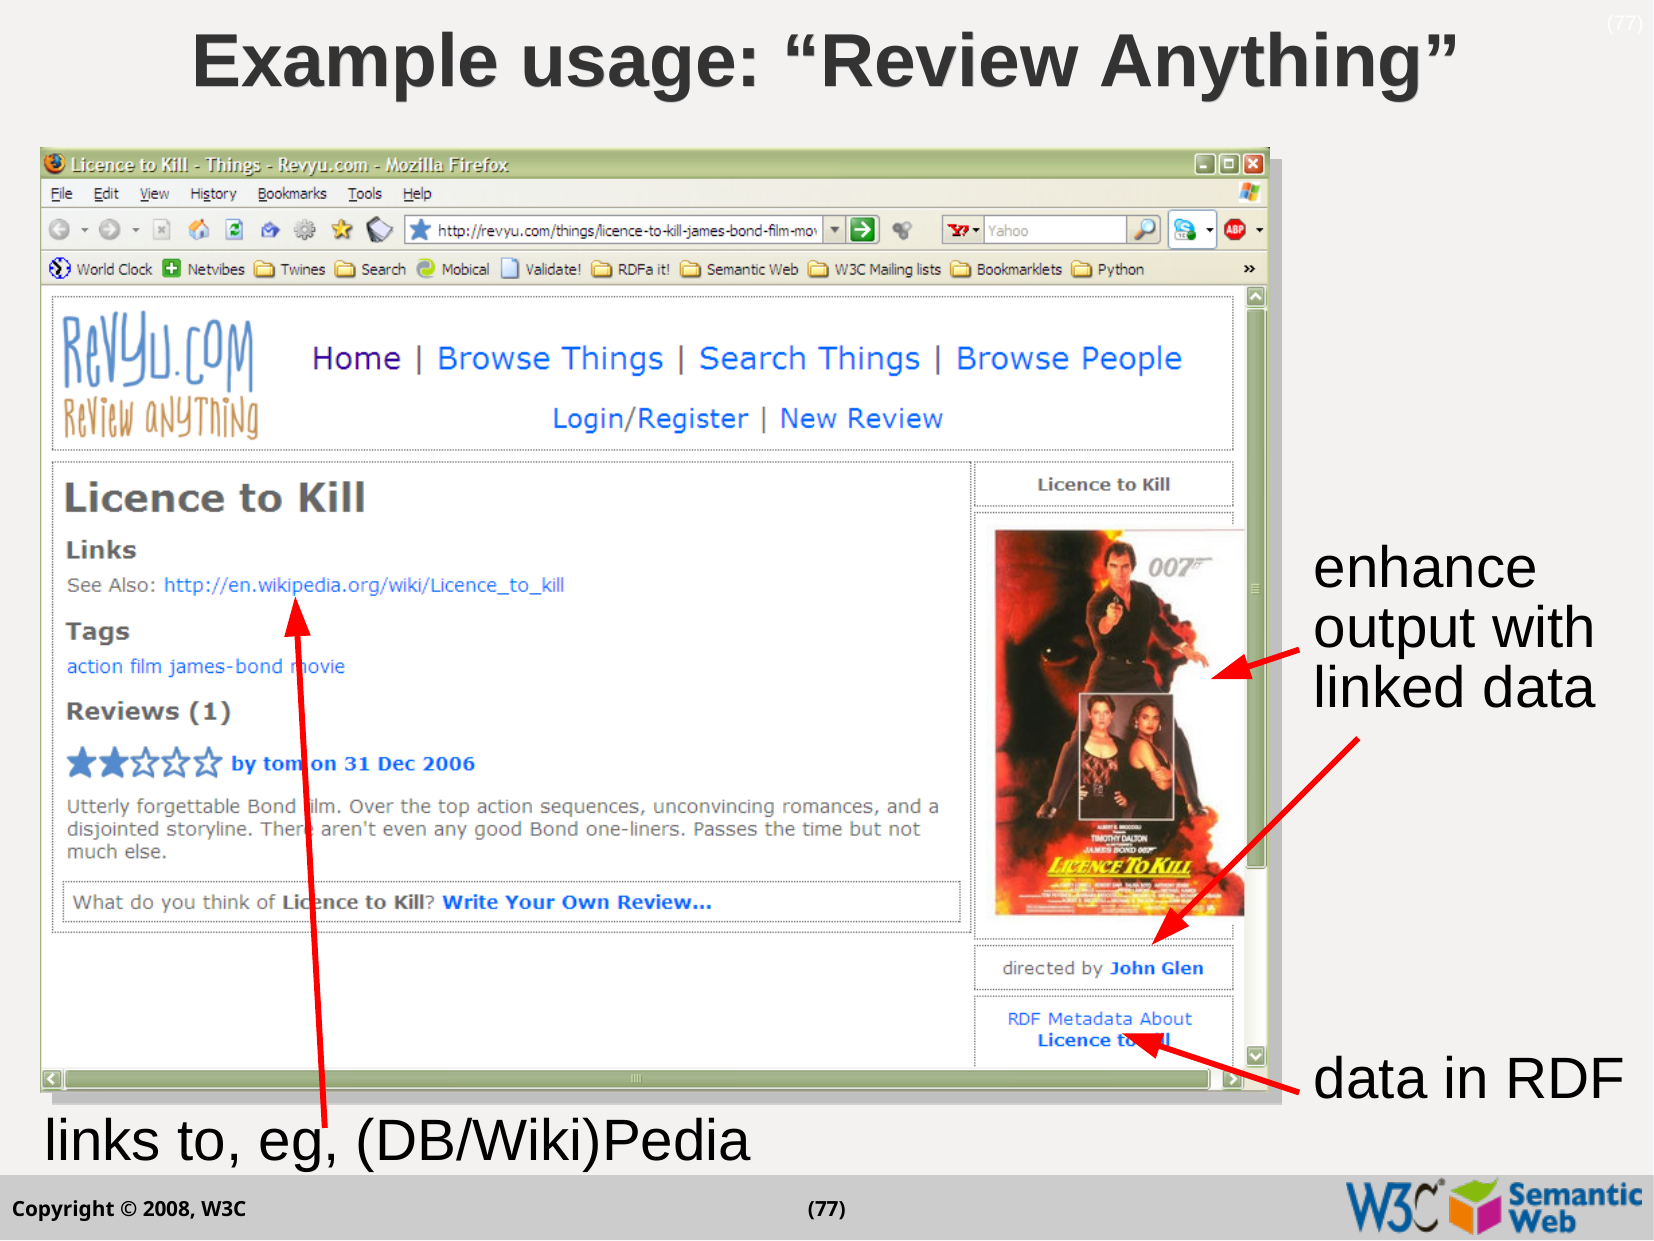

# Example usage: “Review Anything”
enhance output with linked data
data in RDF
links to, eg, (DB/Wiki)Pedia